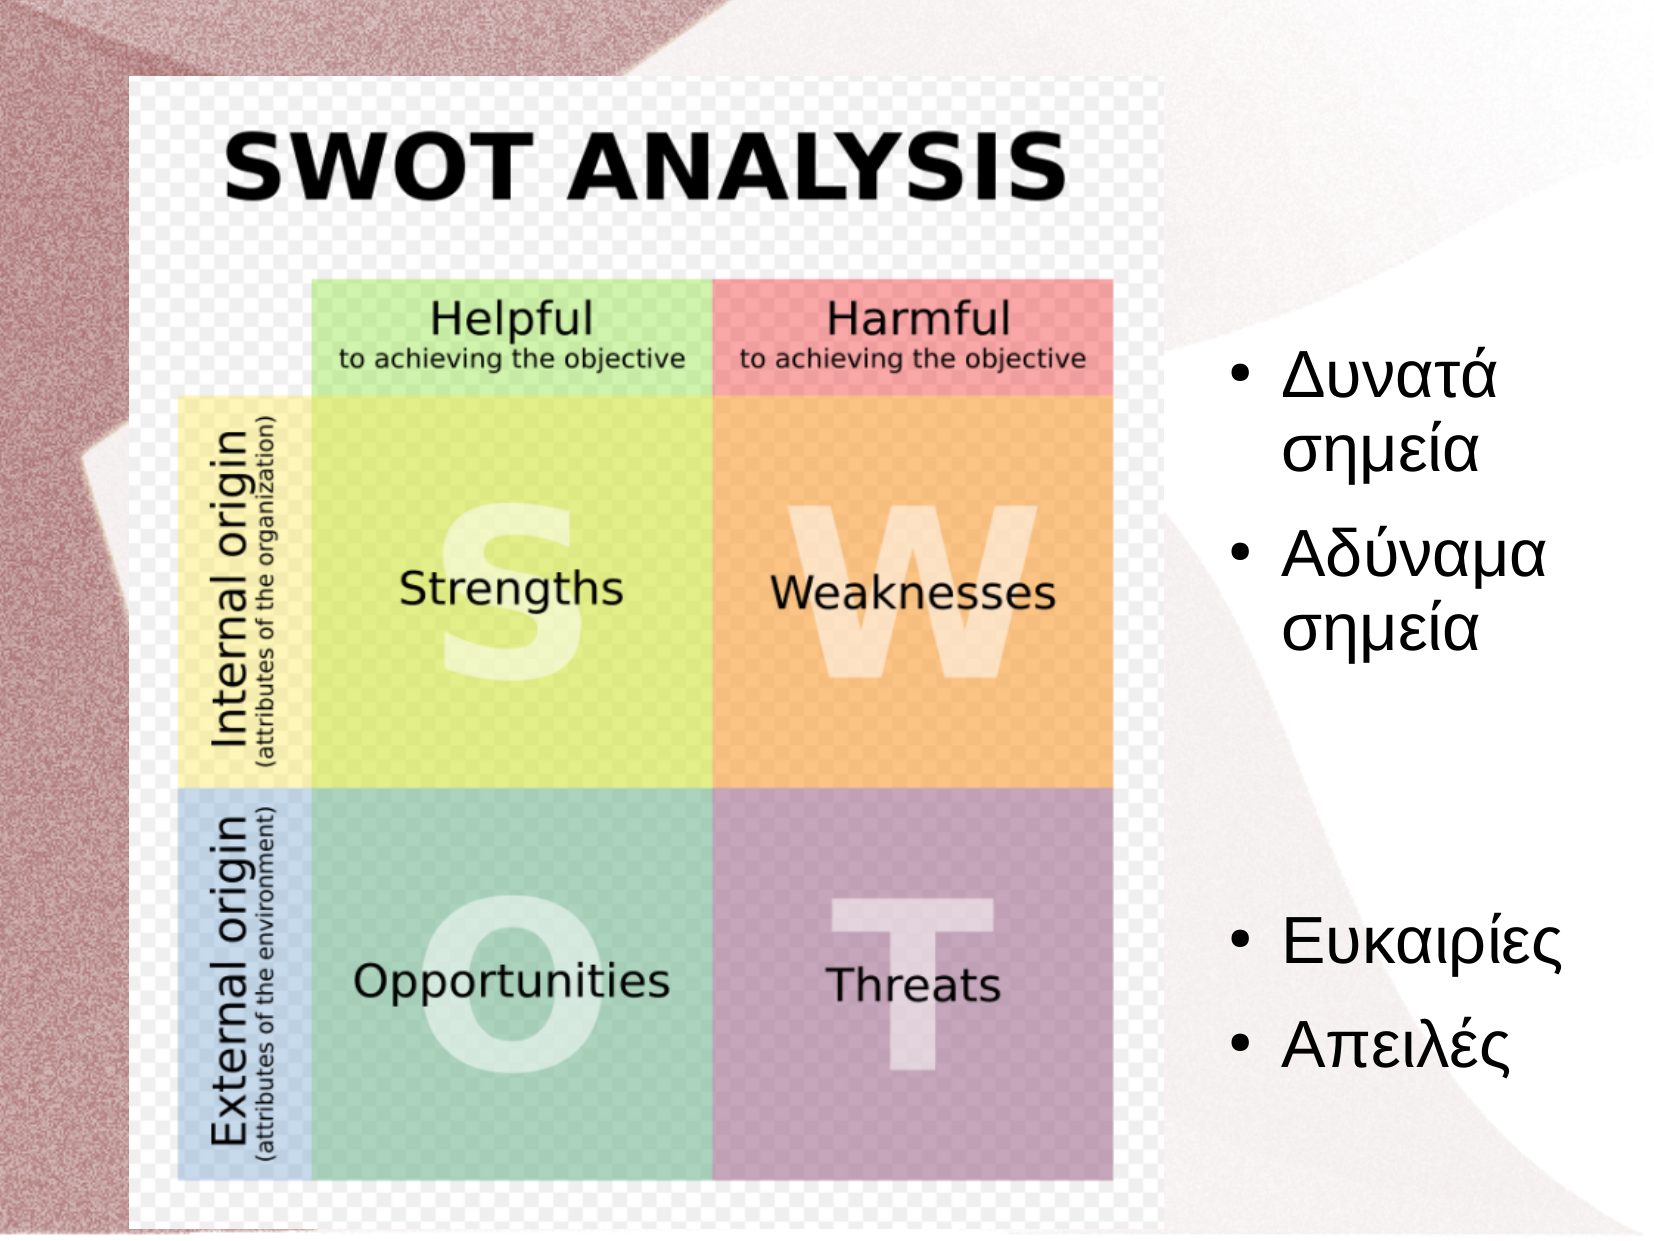

# Δυνατά σημεία
Αδύναμα σημεία
Ευκαιρίες
Απειλές